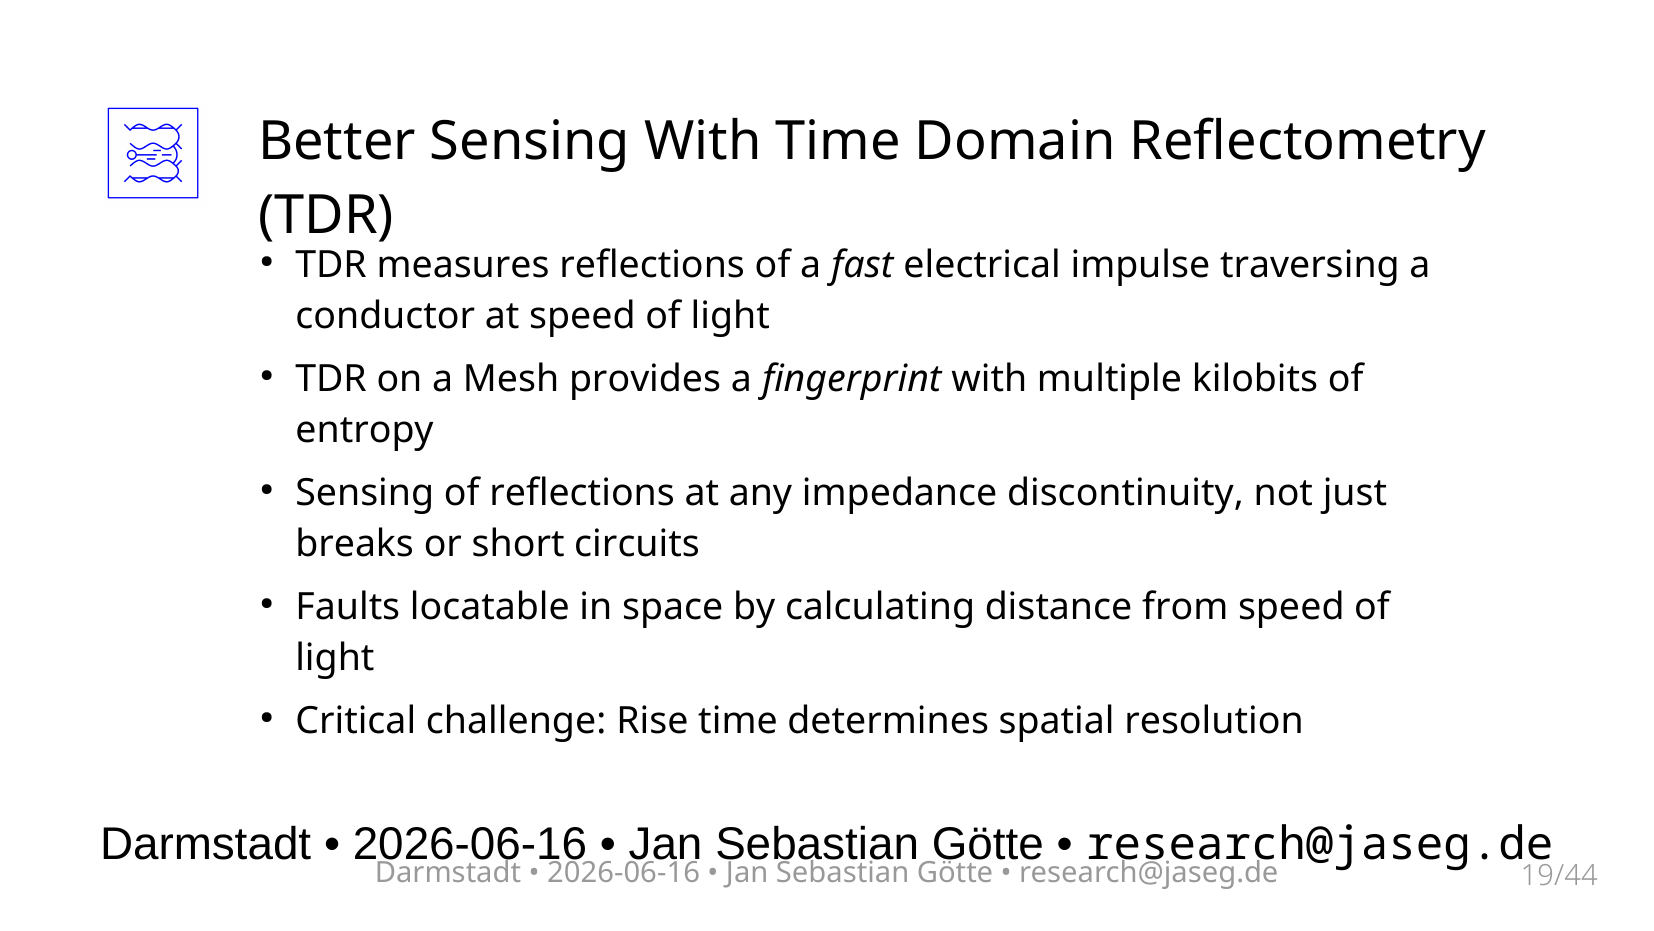

Better Sensing With Time Domain Reflectometry (TDR)
TDR measures reflections of a fast electrical impulse traversing a conductor at speed of light
TDR on a Mesh provides a fingerprint with multiple kilobits of entropy
Sensing of reflections at any impedance discontinuity, not just breaks or short circuits
Faults locatable in space by calculating distance from speed of light
Critical challenge: Rise time determines spatial resolution
Darmstadt • 2026-06-16 • Jan Sebastian Götte • research@jaseg.de